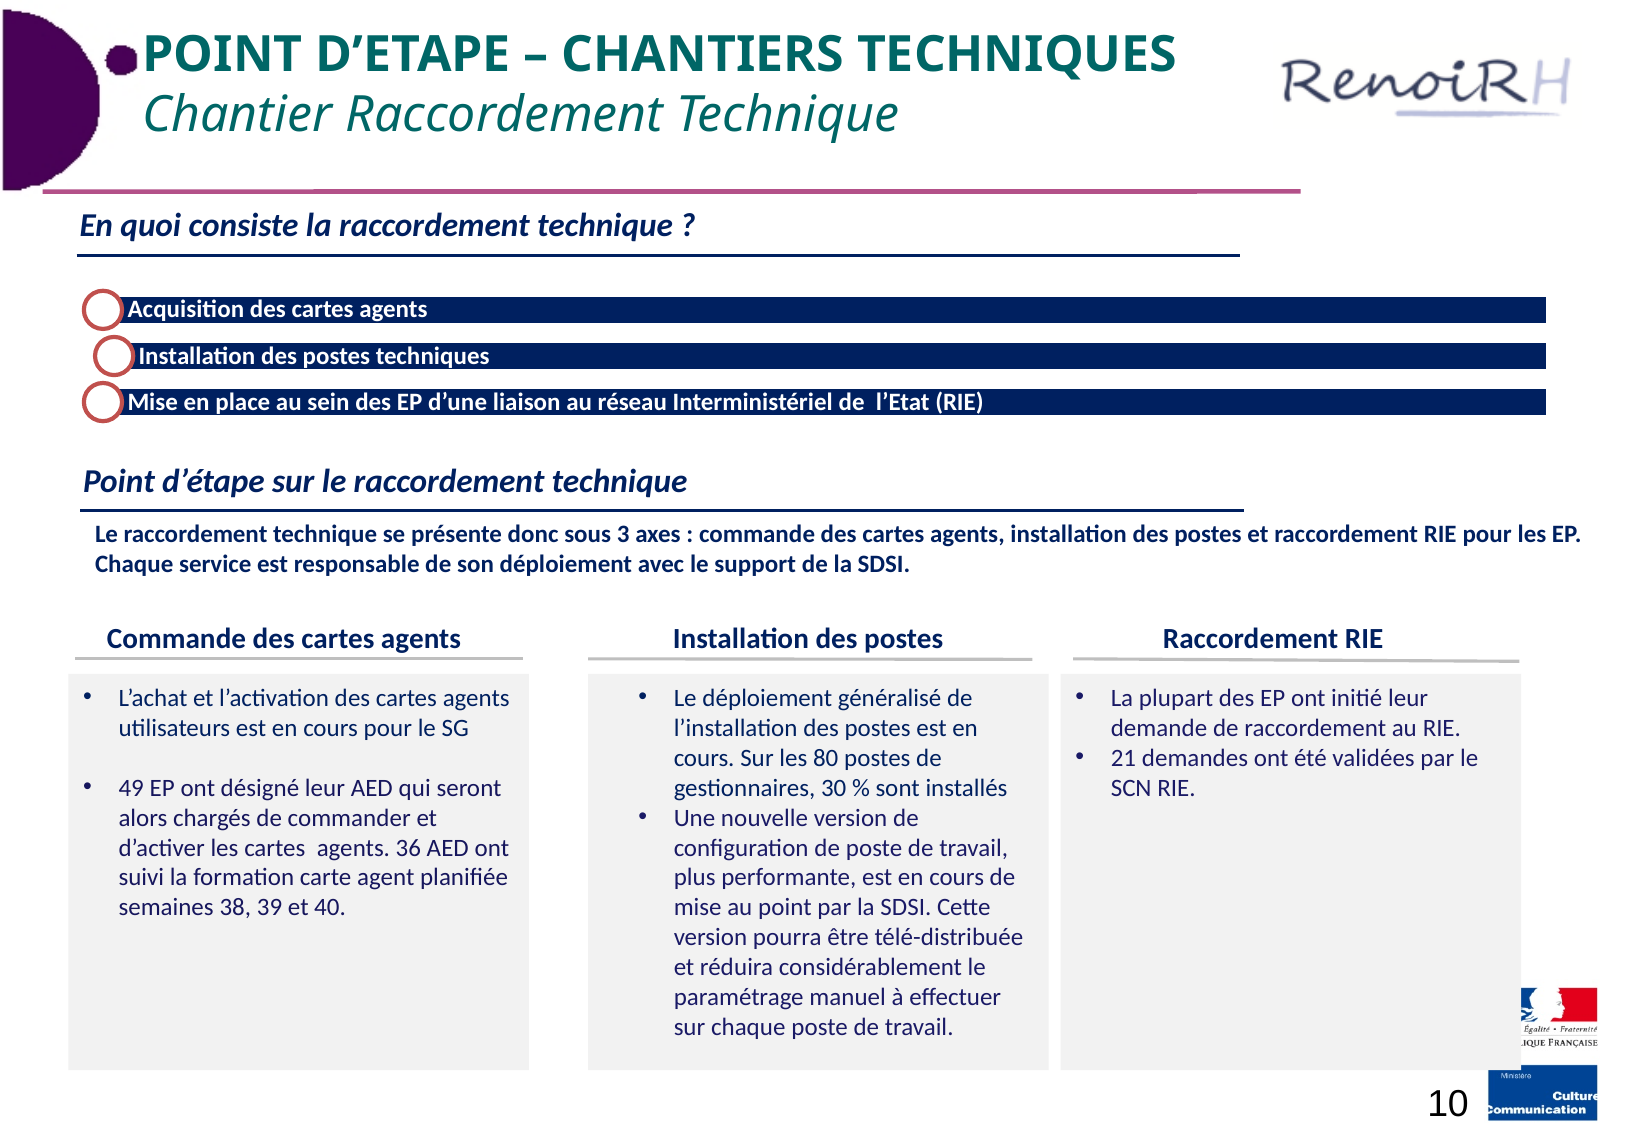

POINT D’ETAPE – CHANTIERS TECHNIQUES
Chantier Raccordement Technique
En quoi consiste la raccordement technique ?
Acquisition des cartes agents
Installation des postes techniques
Mise en place au sein des EP d’une liaison au réseau Interministériel de l’Etat (RIE)
Point d’étape sur le raccordement technique
Le raccordement technique se présente donc sous 3 axes : commande des cartes agents, installation des postes et raccordement RIE pour les EP. Chaque service est responsable de son déploiement avec le support de la SDSI.
Commande des cartes agents
Installation des postes
Raccordement RIE
L’achat et l’activation des cartes agents utilisateurs est en cours pour le SG
49 EP ont désigné leur AED qui seront alors chargés de commander et d’activer les cartes agents. 36 AED ont suivi la formation carte agent planifiée semaines 38, 39 et 40.
Le déploiement généralisé de l’installation des postes est en cours. Sur les 80 postes de gestionnaires, 30 % sont installés
Une nouvelle version de configuration de poste de travail, plus performante, est en cours de mise au point par la SDSI. Cette version pourra être télé-distribuée et réduira considérablement le paramétrage manuel à effectuer sur chaque poste de travail.
La plupart des EP ont initié leur demande de raccordement au RIE.
21 demandes ont été validées par le SCN RIE.